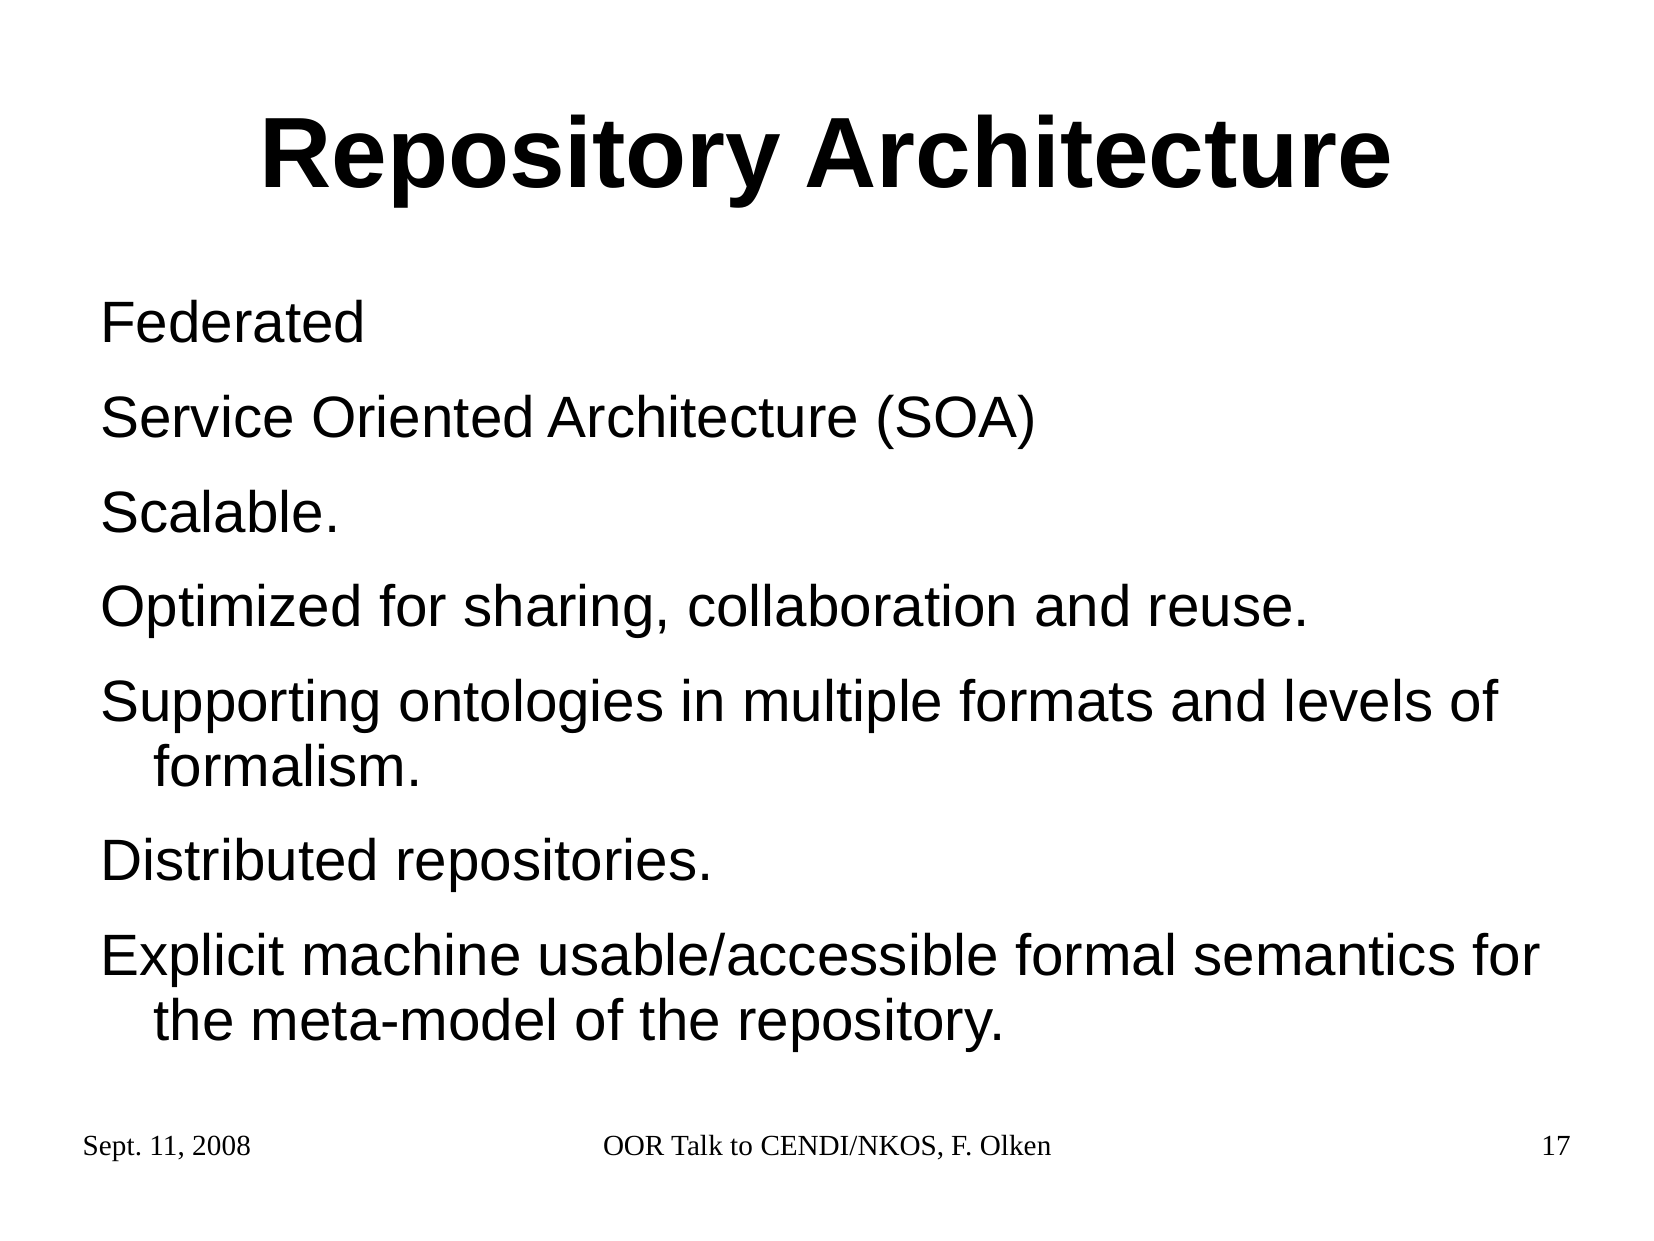

# Repository Architecture
Federated
Service Oriented Architecture (SOA)
Scalable.
Optimized for sharing, collaboration and reuse.
Supporting ontologies in multiple formats and levels of formalism.
Distributed repositories.
Explicit machine usable/accessible formal semantics for the meta-model of the repository.
Sept. 11, 2008
OOR Talk to CENDI/NKOS, F. Olken
17